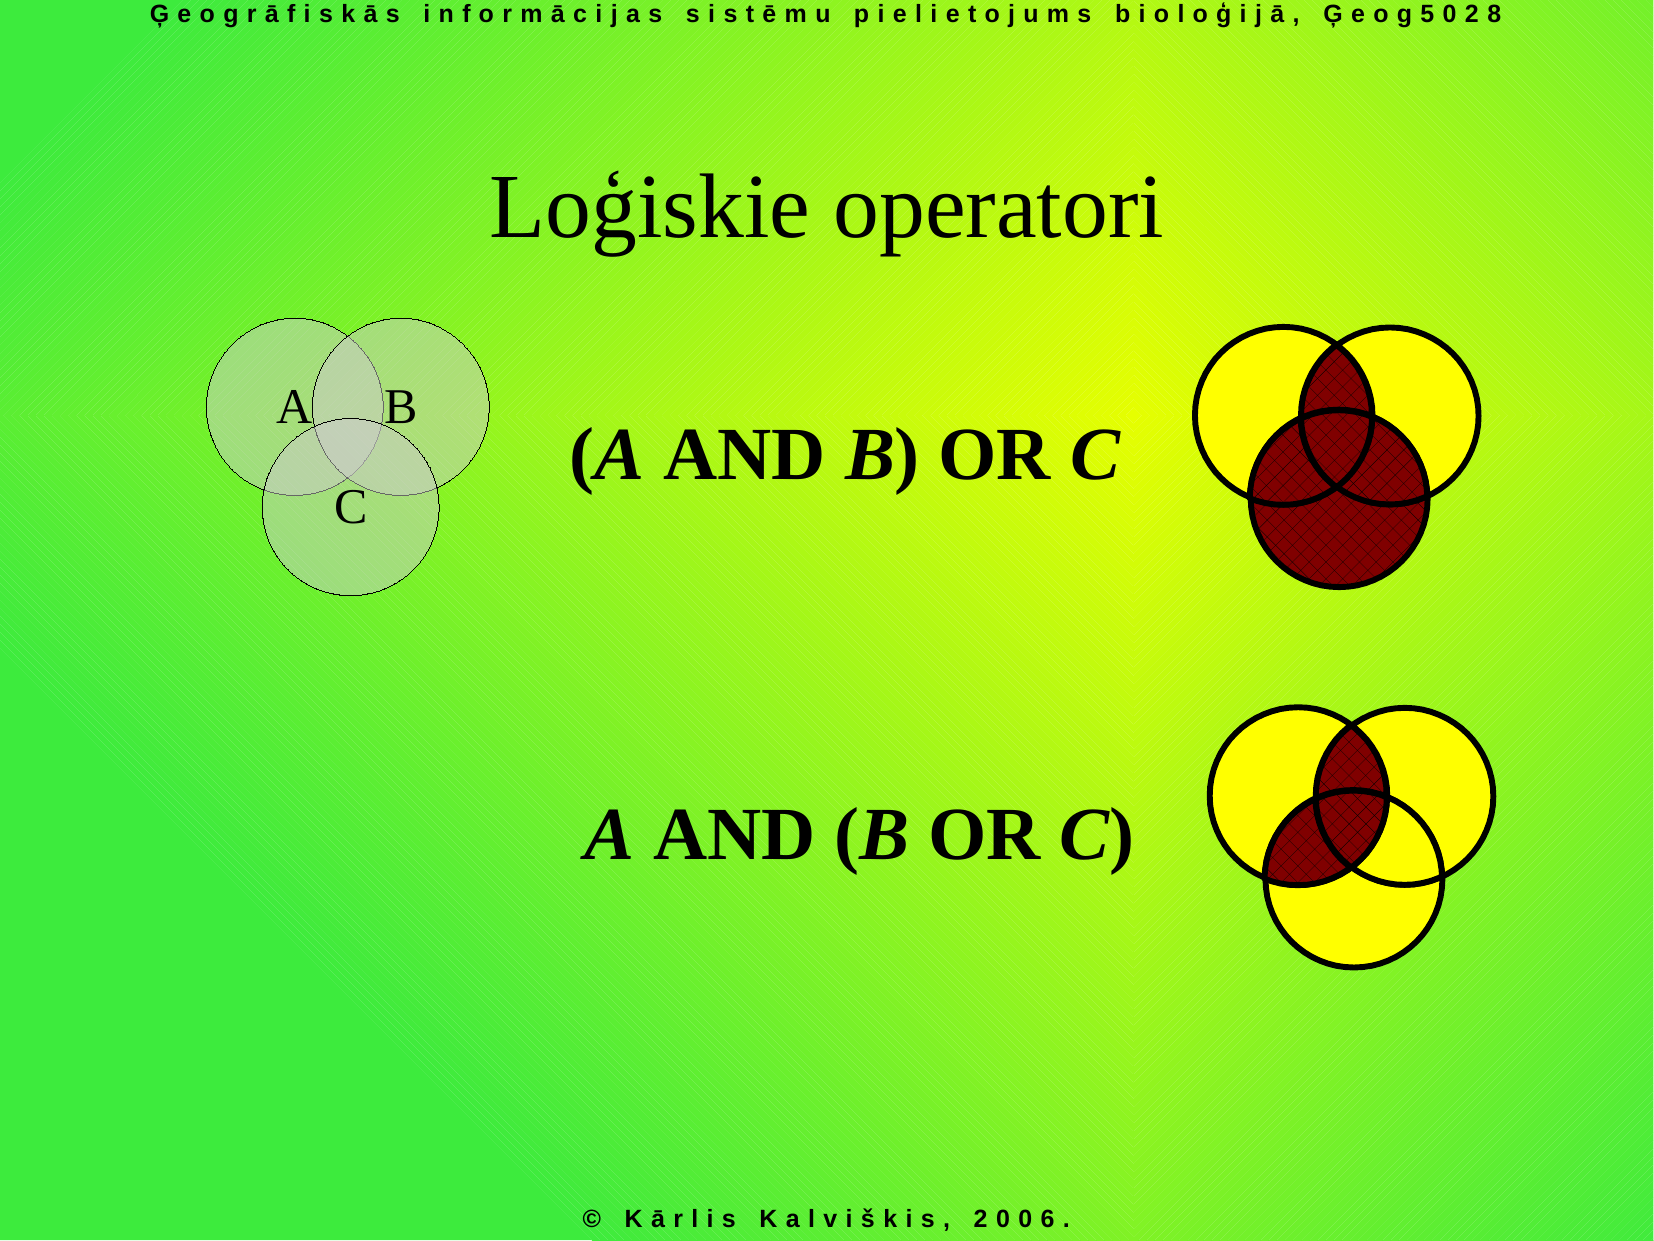

# Loģiskie operatori
A
B
C
(A AND B) OR C
A AND (B OR C)